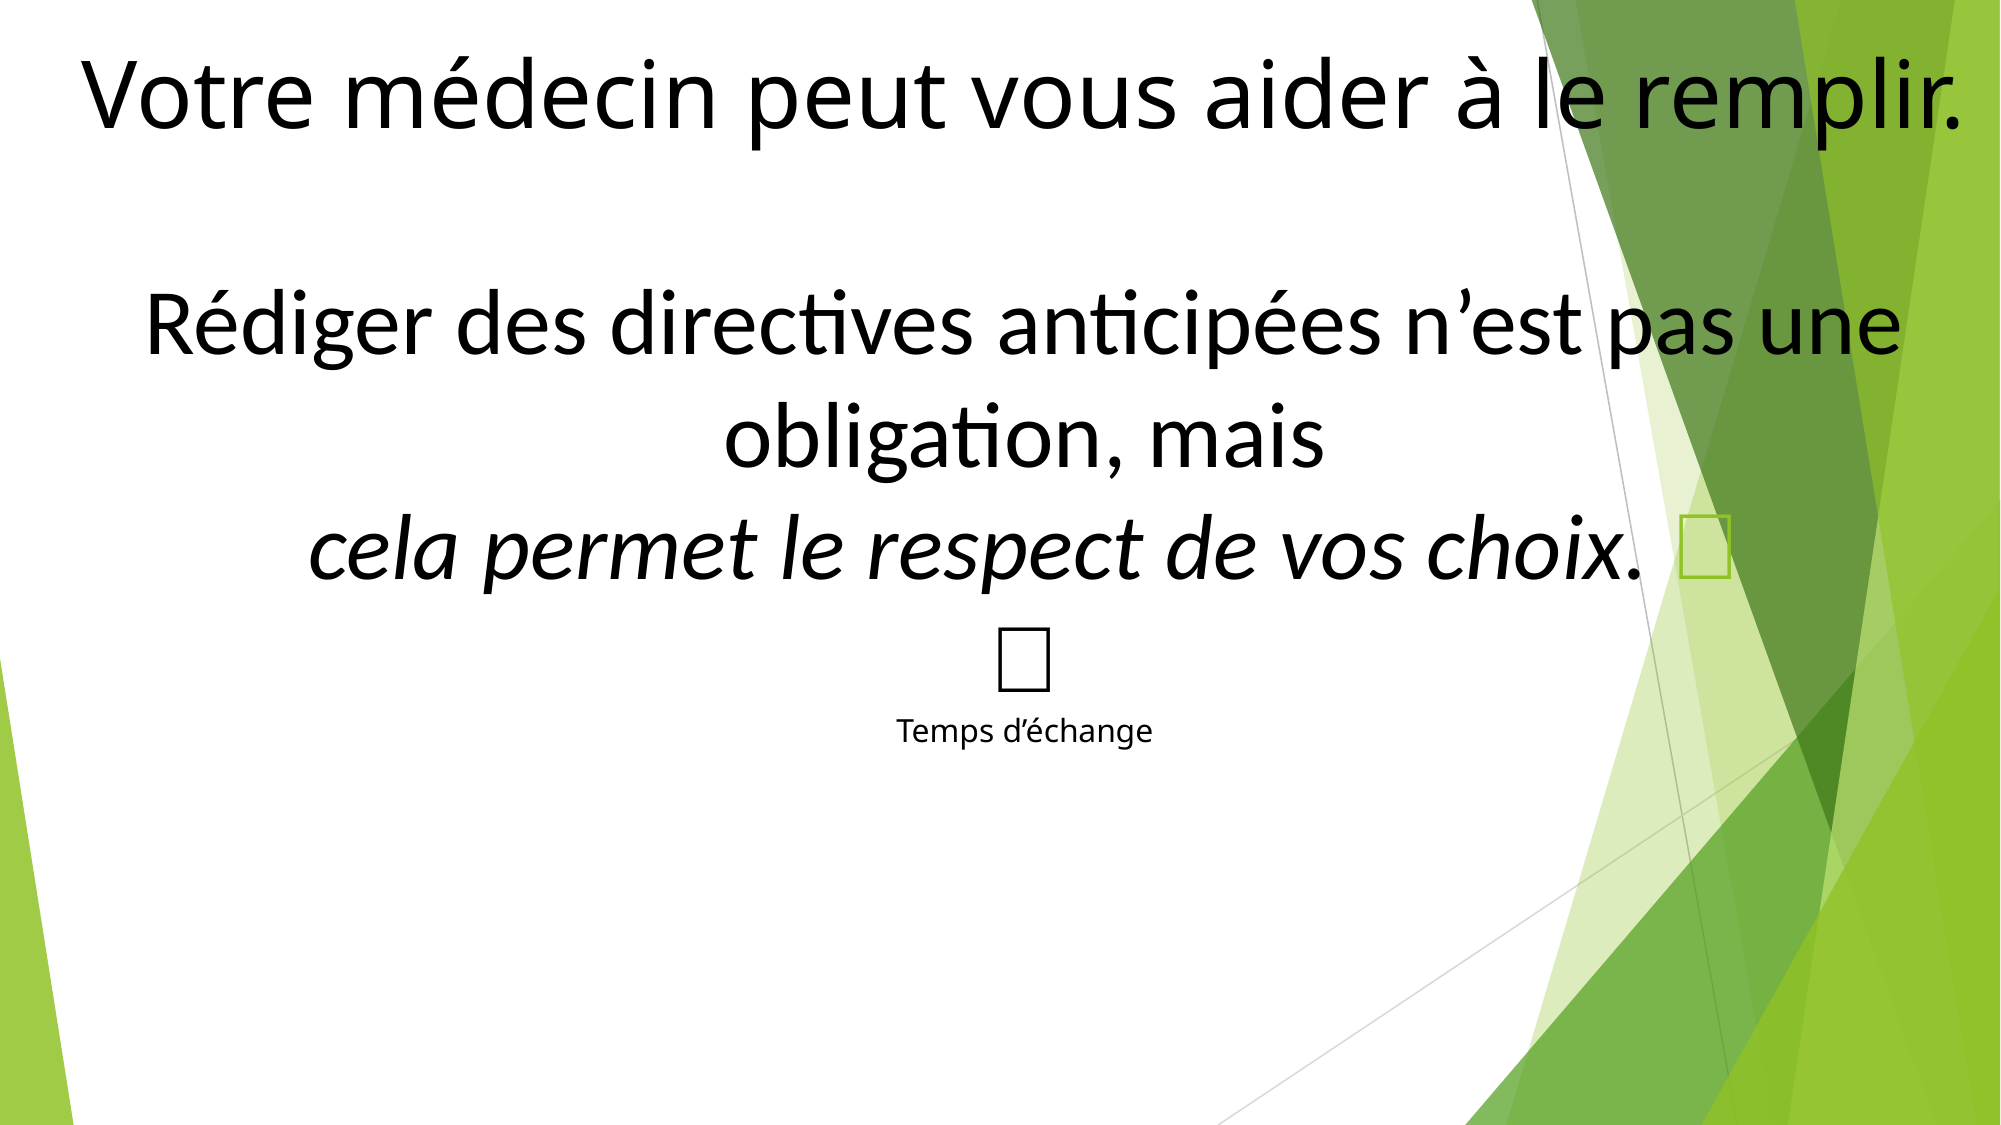

# Votre médecin peut vous aider à le remplir. Rédiger des directives anticipées n’est pas une obligation, mais cela permet le respect de vos choix. Temps d’échange